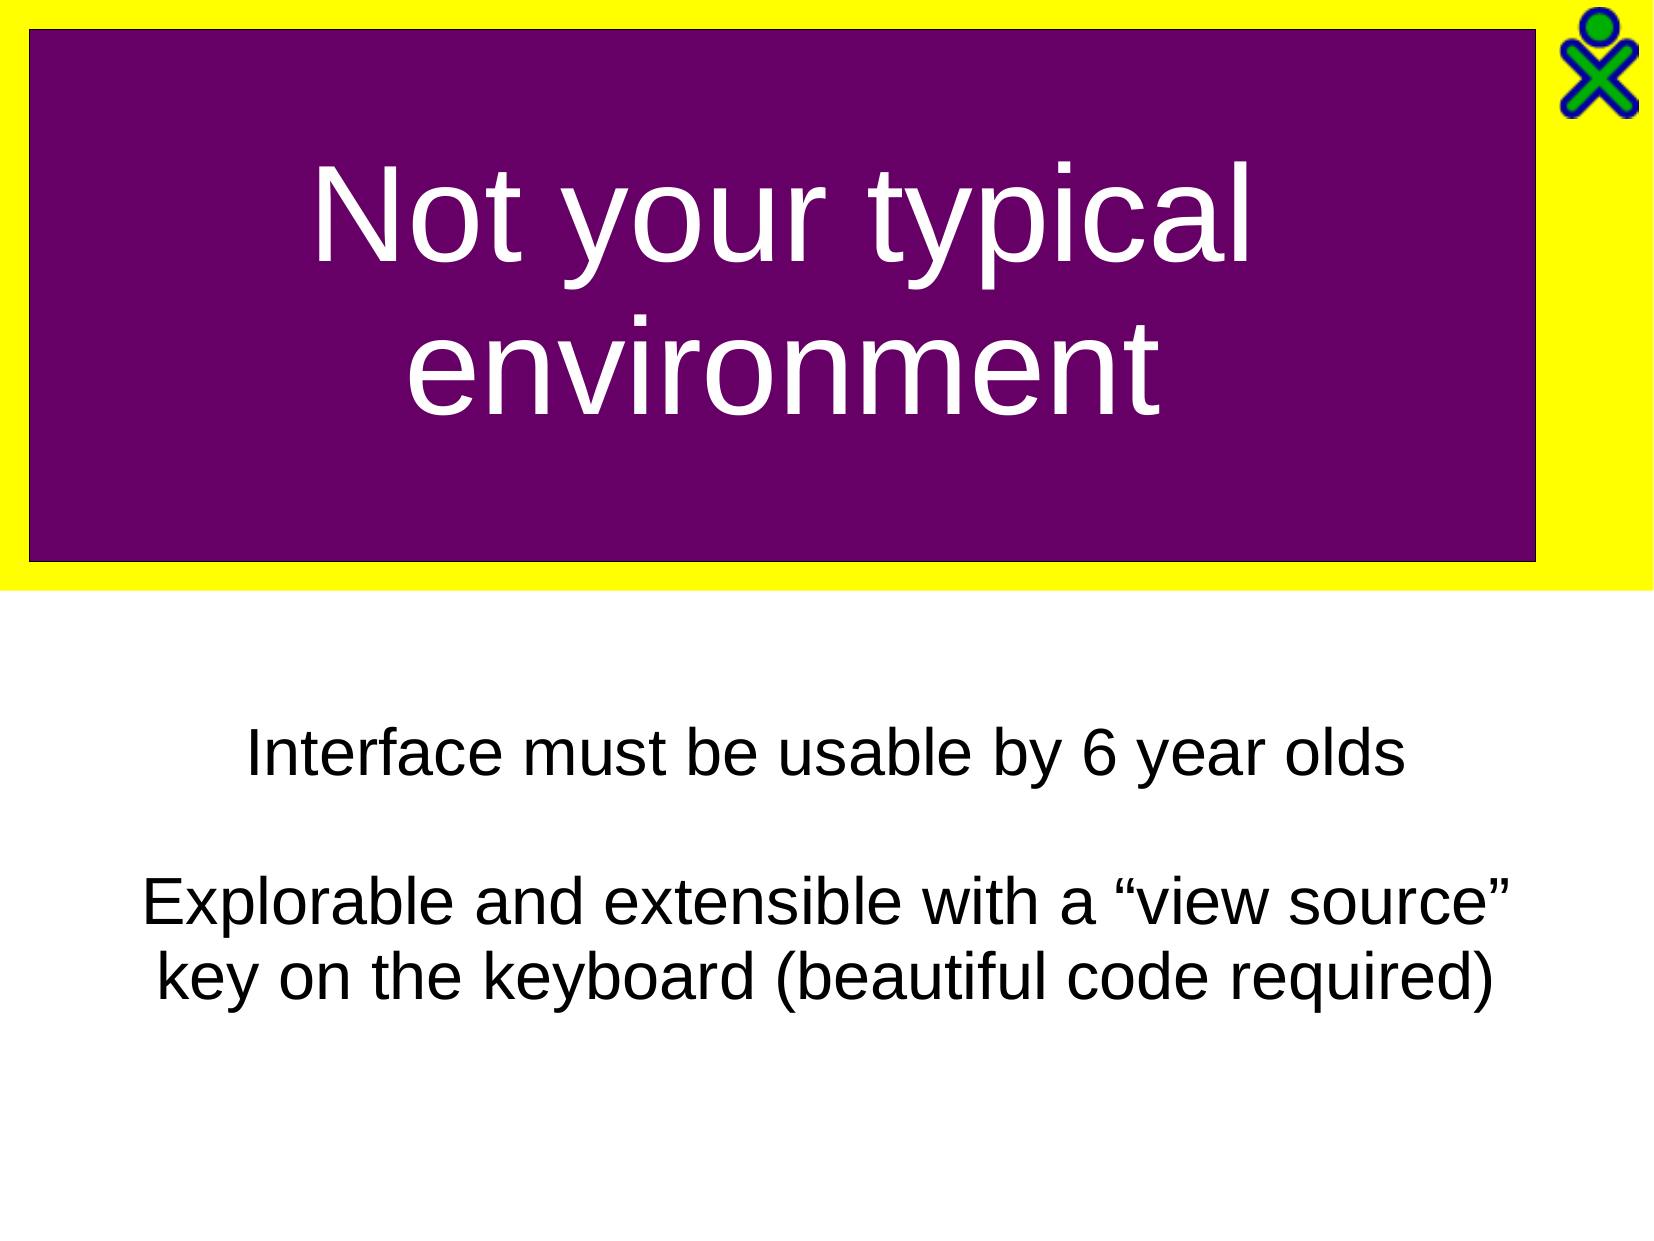

# Not your typical environment
Interface must be usable by 6 year olds
Explorable and extensible with a “view source” key on the keyboard (beautiful code required)